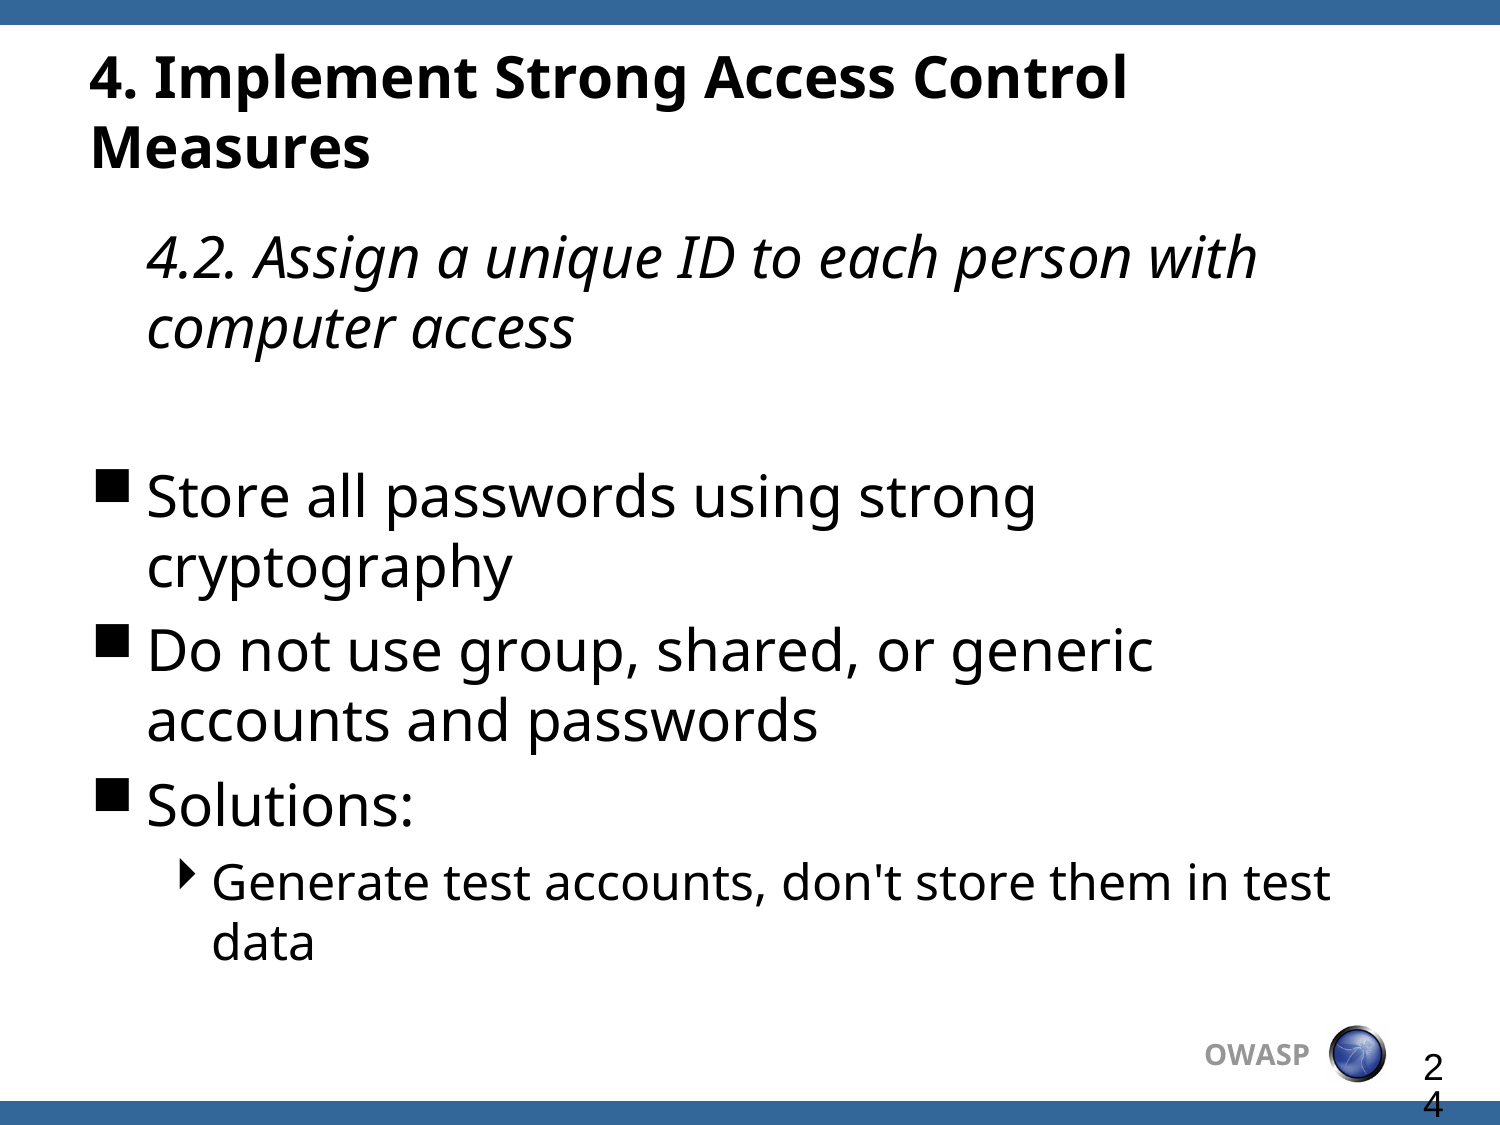

# 4. Implement Strong Access Control Measures
4.2. Assign a unique ID to each person with computer access
Store all passwords using strong cryptography
Do not use group, shared, or generic accounts and passwords
Solutions:
Generate test accounts, don't store them in test data
24